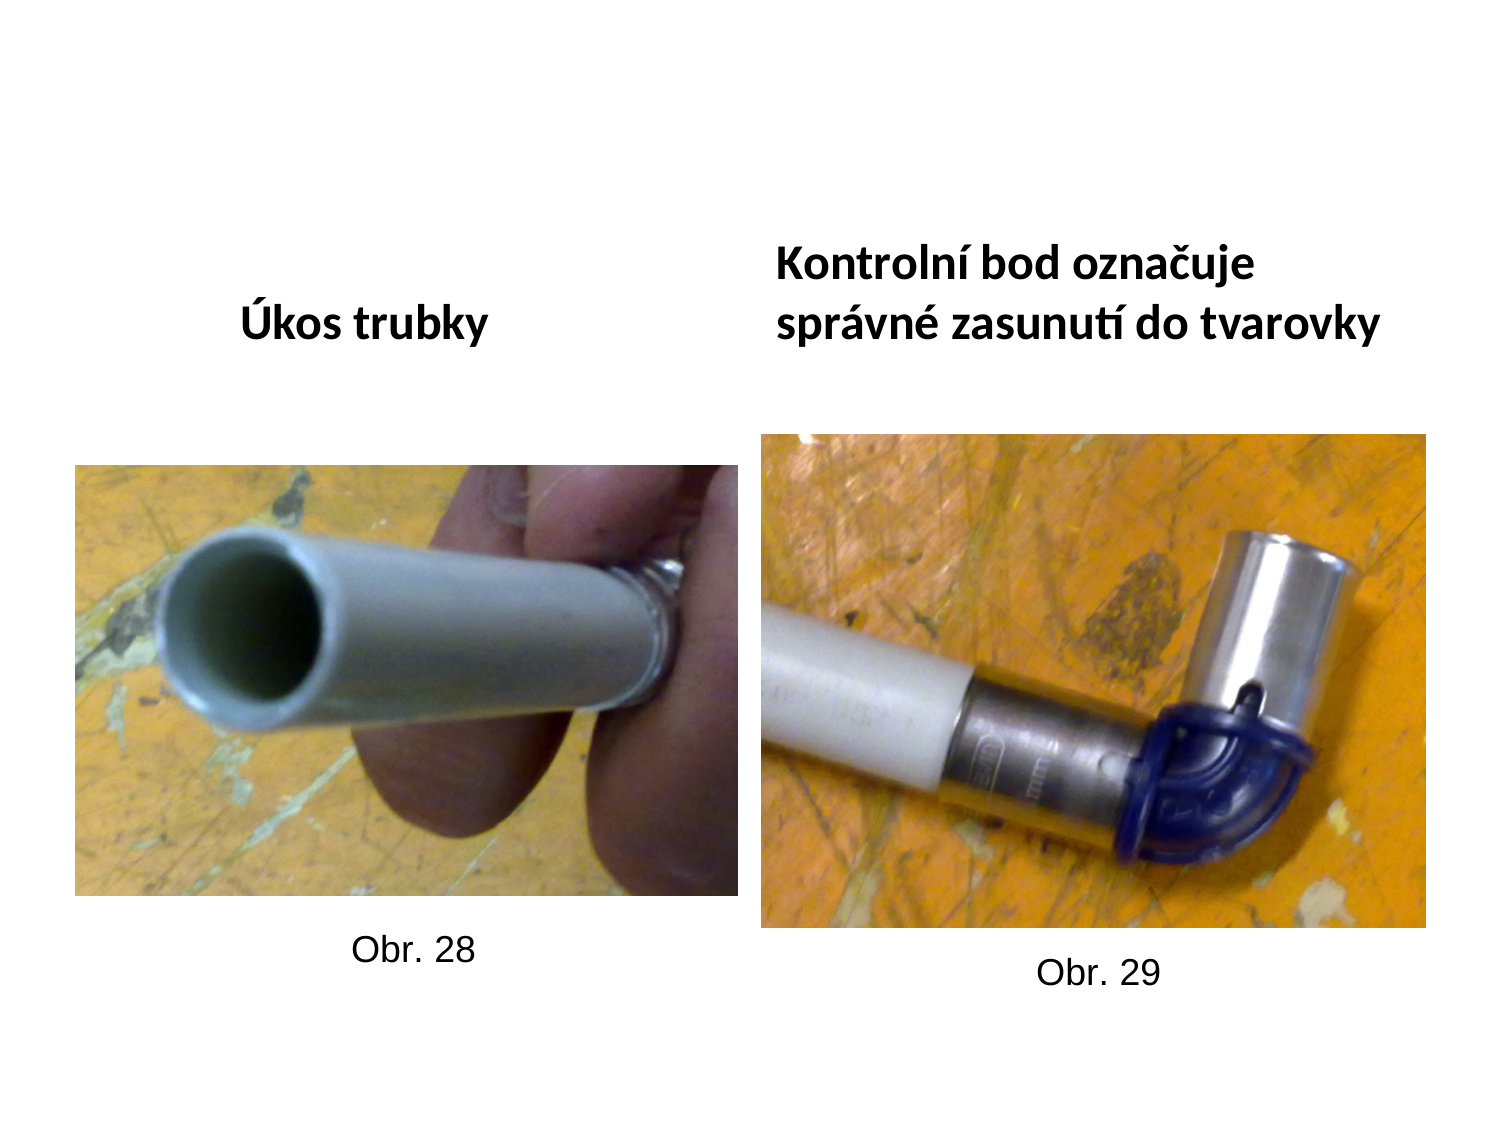

#
Kontrolní bod označuje správné zasunutí do tvarovky
	Úkos trubky
Obr. 28
Obr. 29